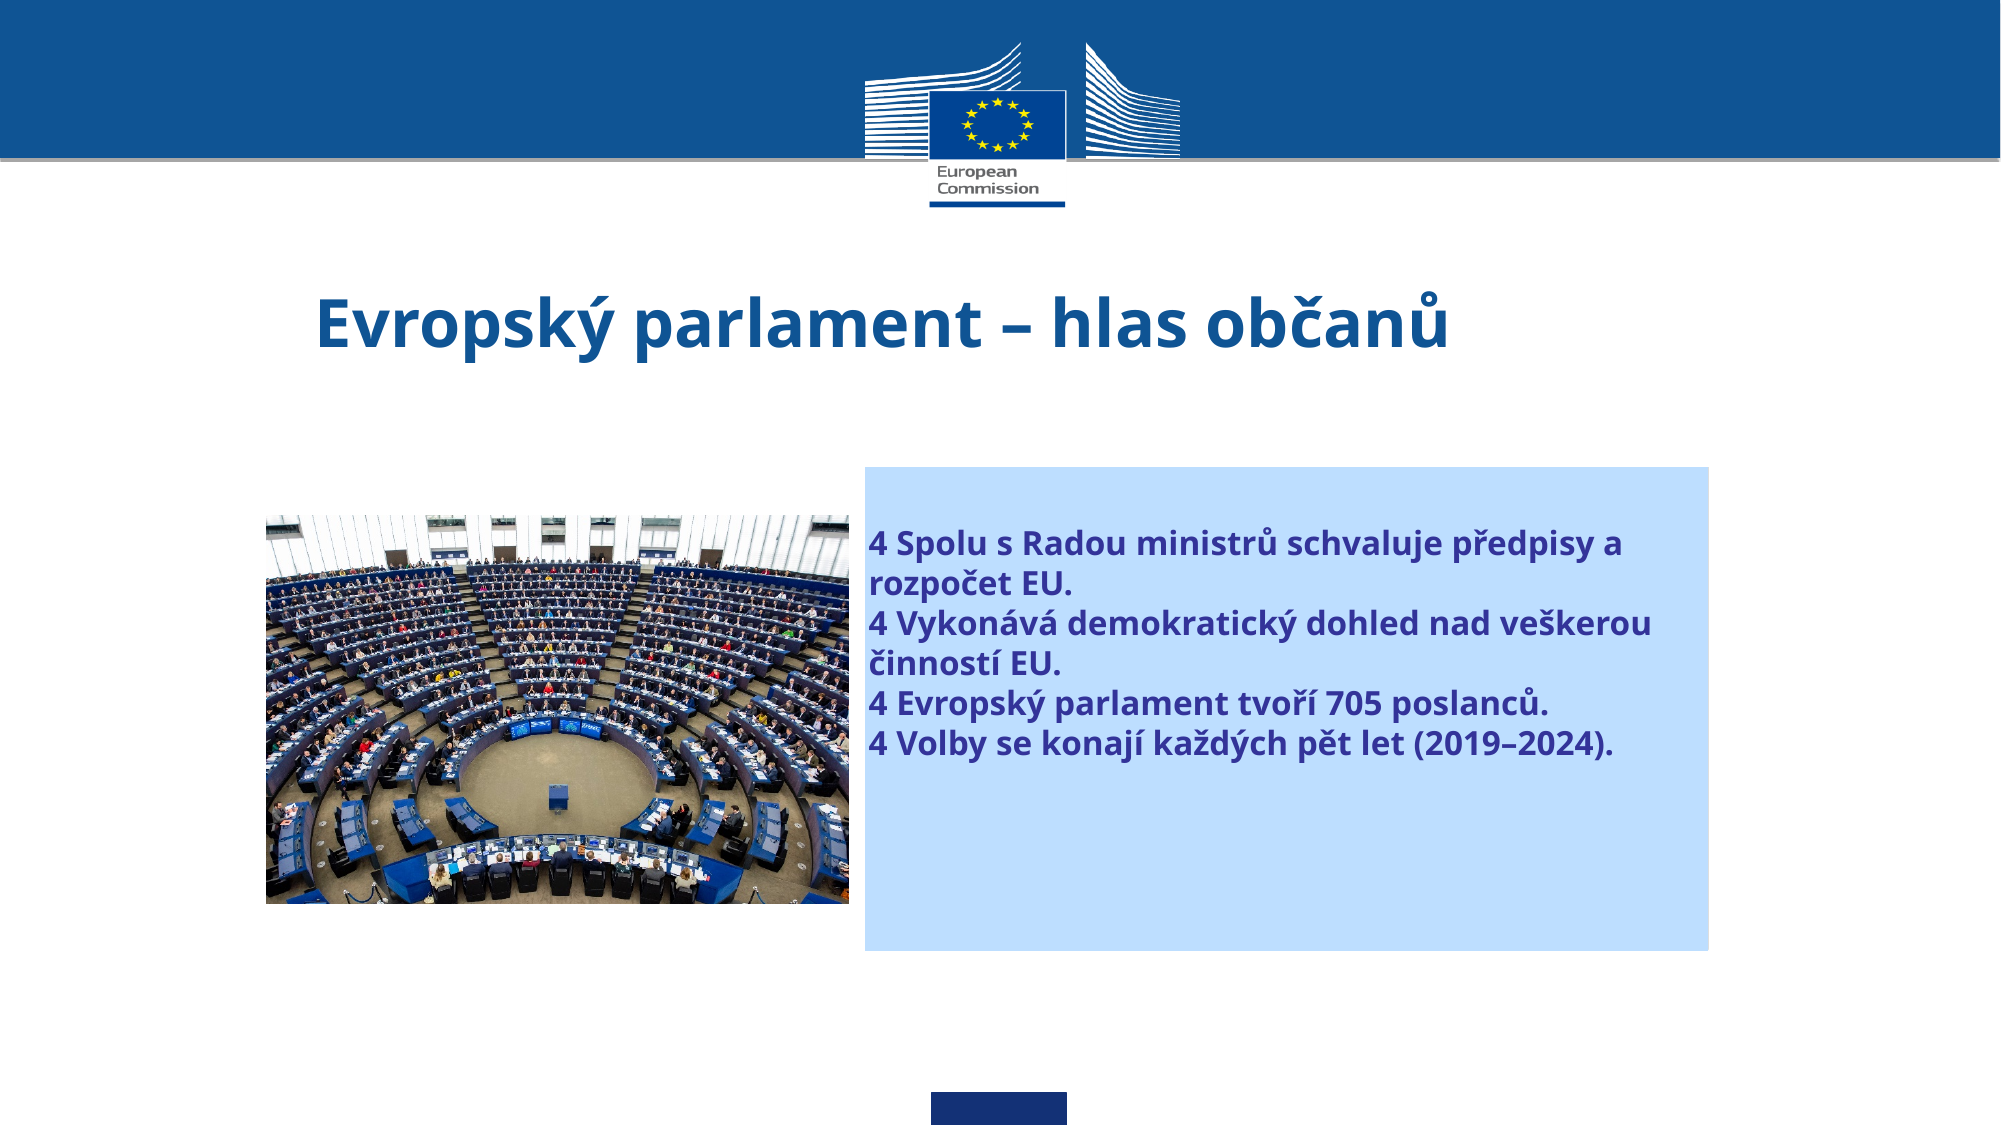

Evropský parlament – hlas občanů
4 Spolu s Radou ministrů schvaluje předpisy a rozpočet EU.
4 Vykonává demokratický dohled nad veškerou činností EU.
4 Evropský parlament tvoří 705 poslanců.
4 Volby se konají každých pět let (2019–2024).